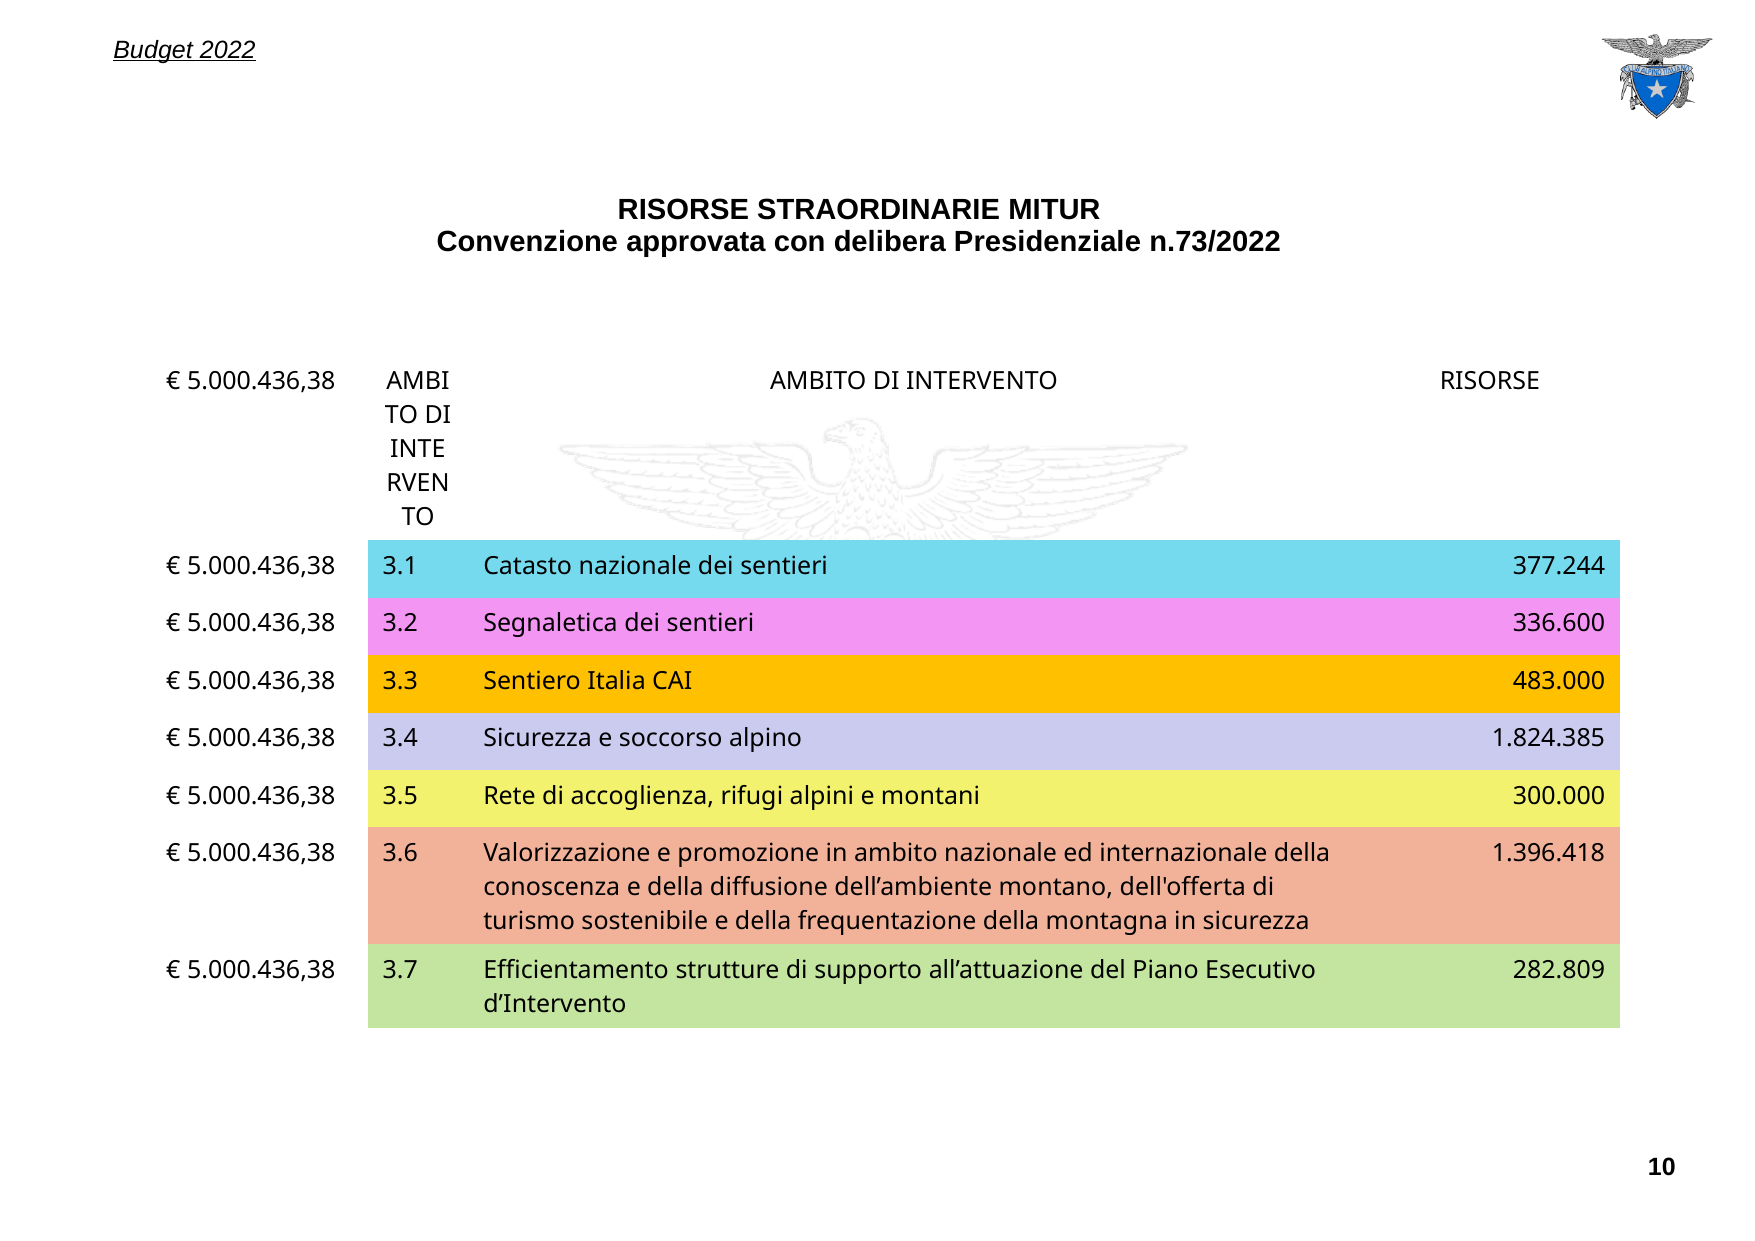

Budget 2022
| RISORSE STRAORDINARIE MITUR Convenzione approvata con delibera Presidenziale n.73/2022 |
| --- |
| |
| € 5.000.436,38 | AMBITO DI INTERVENTO | AMBITO DI INTERVENTO | RISORSE |
| --- | --- | --- | --- |
| € 5.000.436,38 | 3.1 | Catasto nazionale dei sentieri | 377.244 |
| € 5.000.436,38 | 3.2 | Segnaletica dei sentieri | 336.600 |
| € 5.000.436,38 | 3.3 | Sentiero Italia CAI | 483.000 |
| € 5.000.436,38 | 3.4 | Sicurezza e soccorso alpino | 1.824.385 |
| € 5.000.436,38 | 3.5 | Rete di accoglienza, rifugi alpini e montani | 300.000 |
| € 5.000.436,38 | 3.6 | Valorizzazione e promozione in ambito nazionale ed internazionale della conoscenza e della diffusione dell’ambiente montano, dell'offerta di turismo sostenibile e della frequentazione della montagna in sicurezza | 1.396.418 |
| € 5.000.436,38 | 3.7 | Efficientamento strutture di supporto all’attuazione del Piano Esecutivo d’Intervento | 282.809 |
10